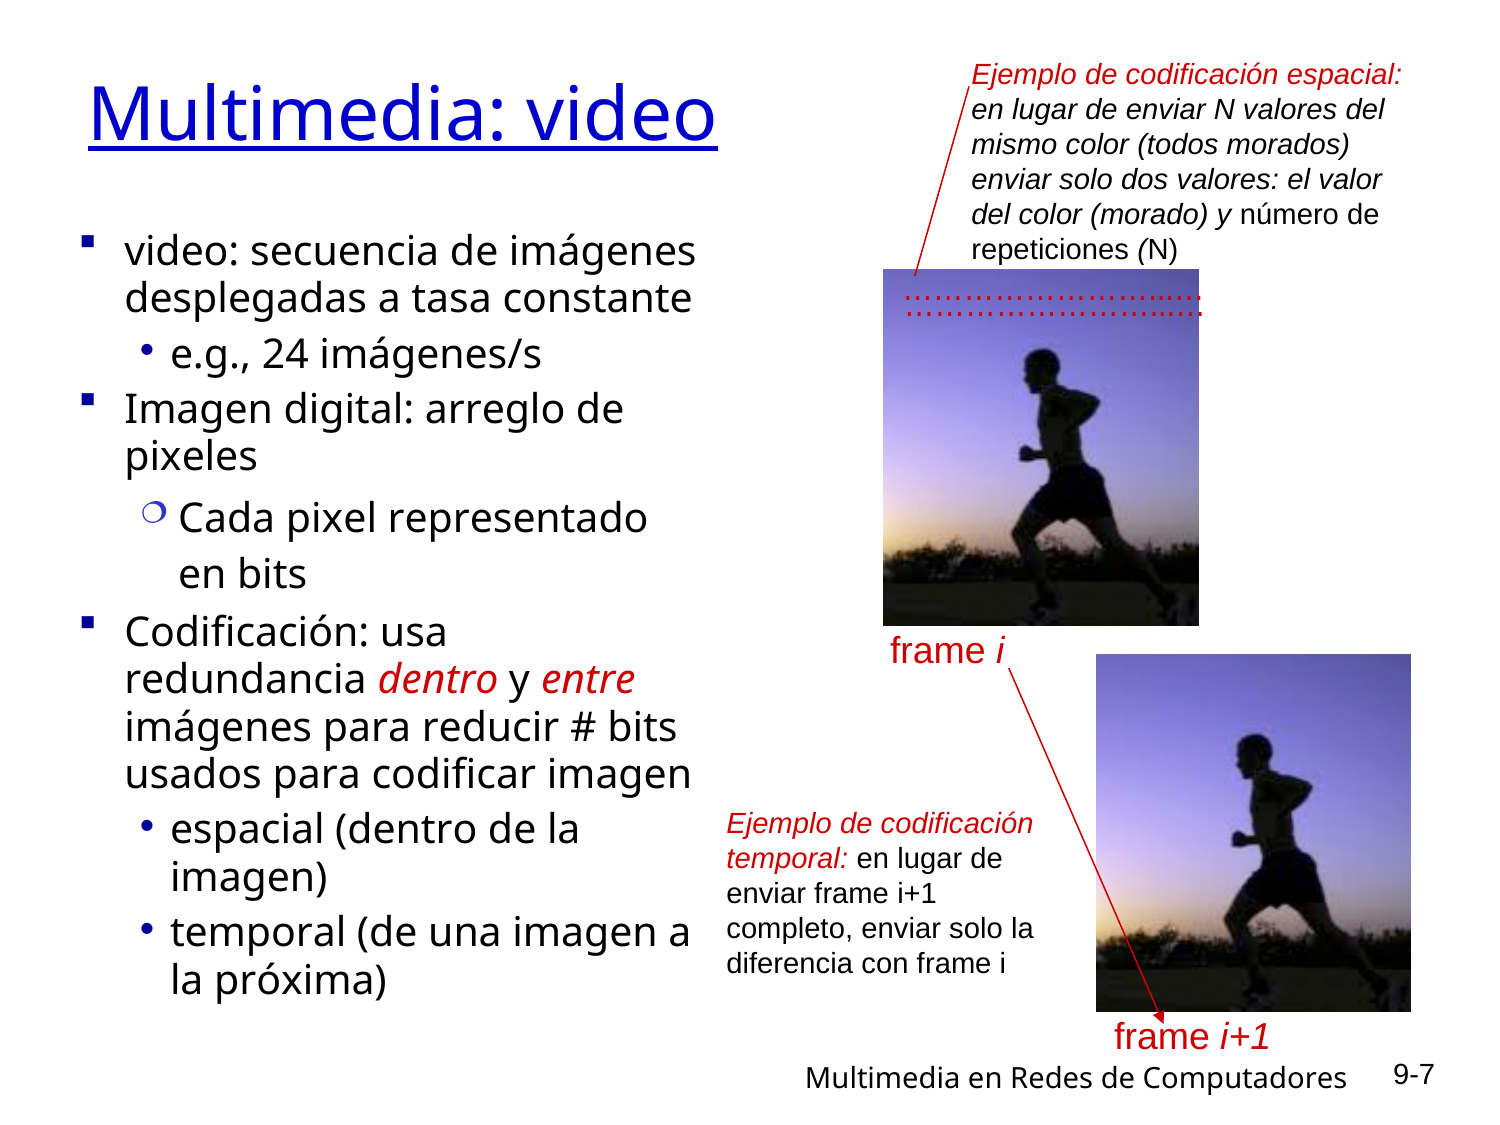

Multimedia: video
Ejemplo de codificación espacial: en lugar de enviar N valores del mismo color (todos morados) enviar solo dos valores: el valor del color (morado) y número de repeticiones (N)
……………………...…
……………………...…
# video: secuencia de imágenes desplegadas a tasa constante
e.g., 24 imágenes/s
Imagen digital: arreglo de pixeles
Cada pixel representado en bits
Codificación: usa redundancia dentro y entre imágenes para reducir # bits usados para codificar imagen
espacial (dentro de la imagen)
temporal (de una imagen a la próxima)
frame i
Ejemplo de codificación temporal: en lugar de enviar frame i+1 completo, enviar solo la diferencia con frame i
frame i+1
7